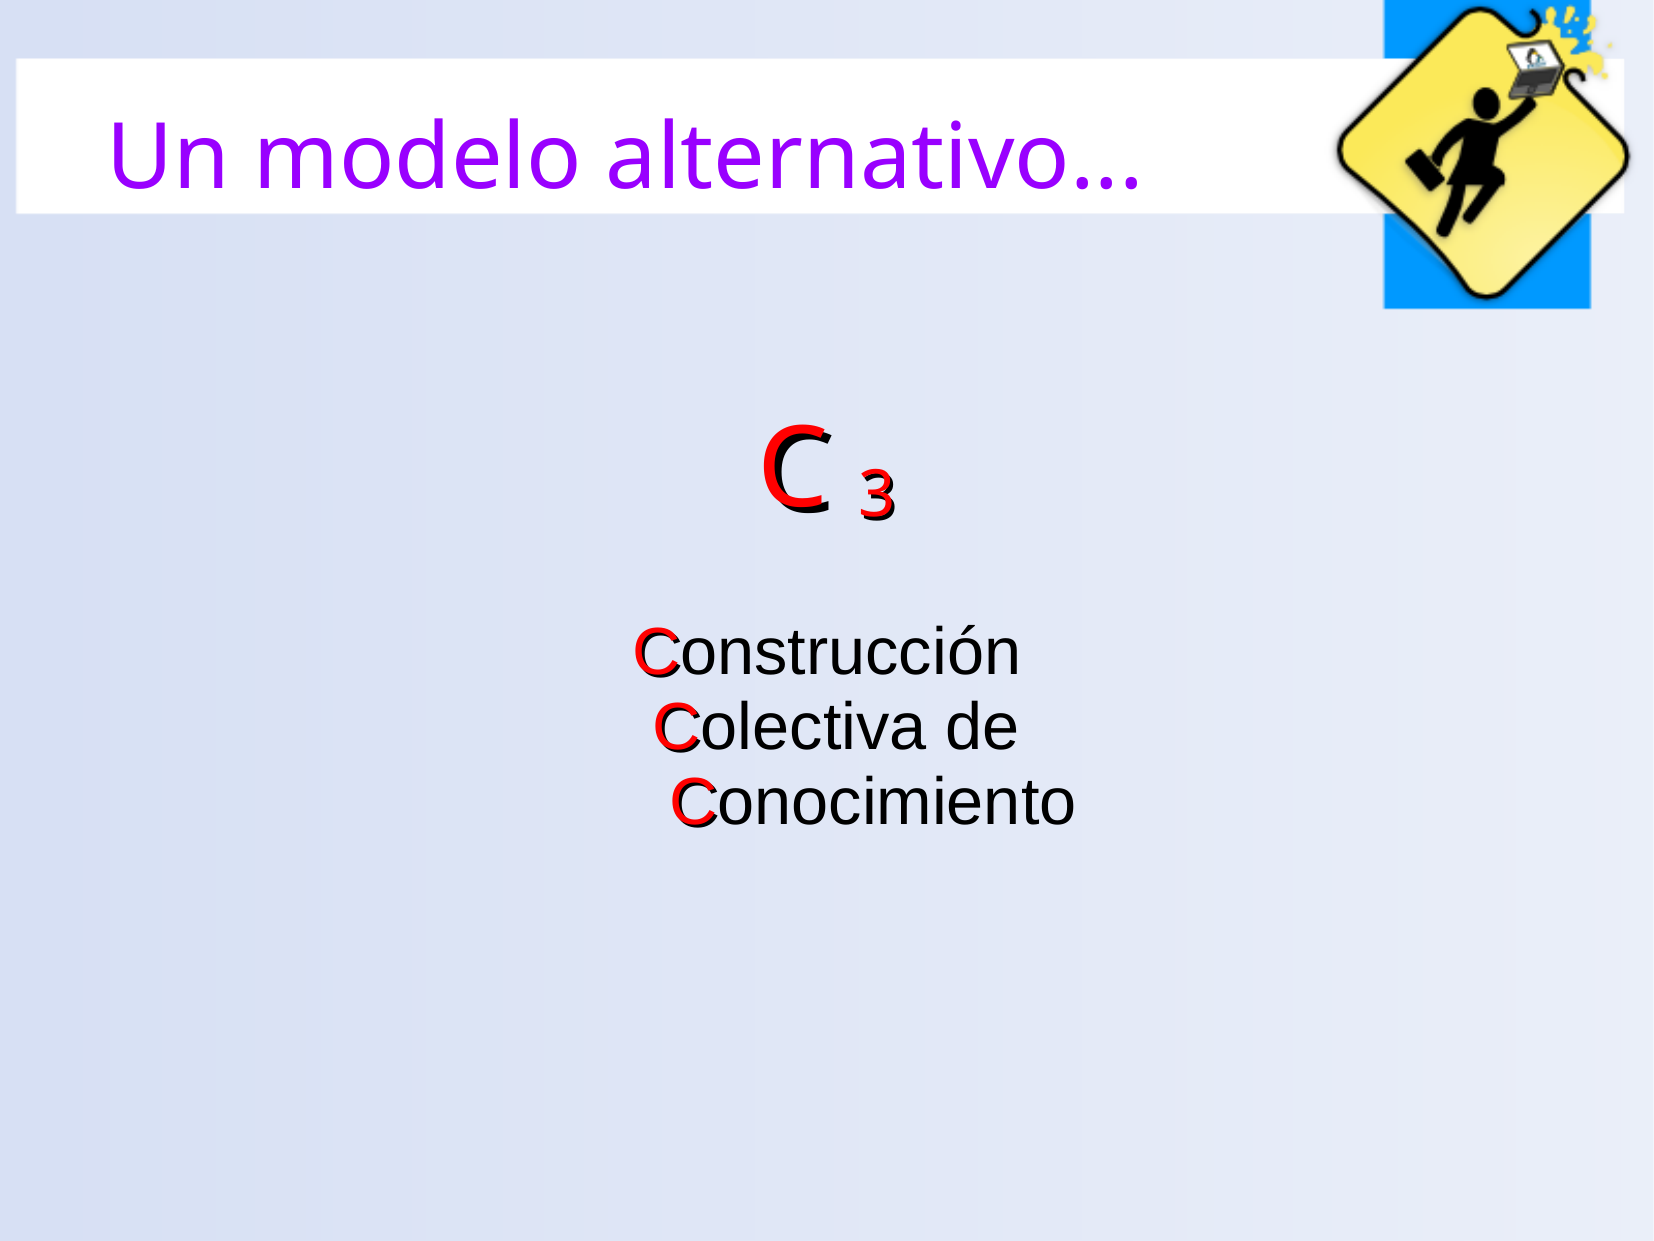

# Un modelo alternativo...
C 3
Construcción
 Colectiva de
 Conocimiento